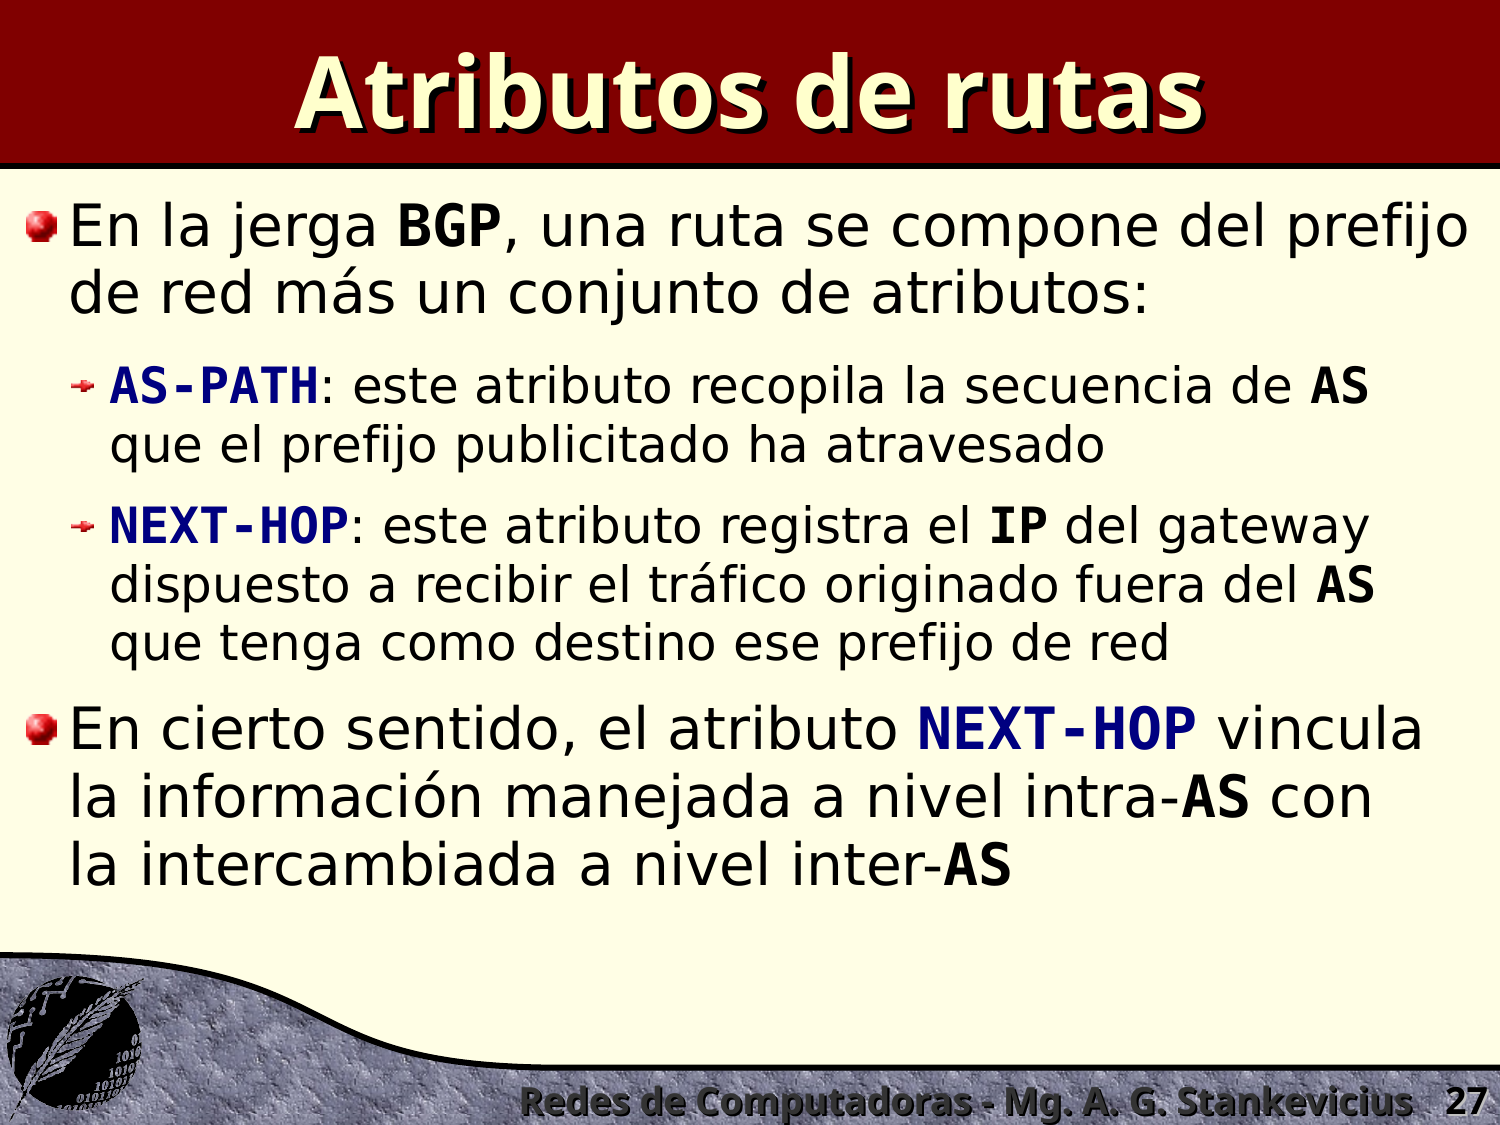

# Atributos de rutas
En la jerga BGP, una ruta se compone del prefijo de red más un conjunto de atributos:
AS-PATH: este atributo recopila la secuencia de AS
que el prefijo publicitado ha atravesado
NEXT-HOP: este atributo registra el IP del gateway dispuesto a recibir el tráfico originado fuera del AS que tenga como destino ese prefijo de red
En cierto sentido, el atributo NEXT-HOP vincula la información manejada a nivel intra-AS con
la intercambiada a nivel inter-AS
27